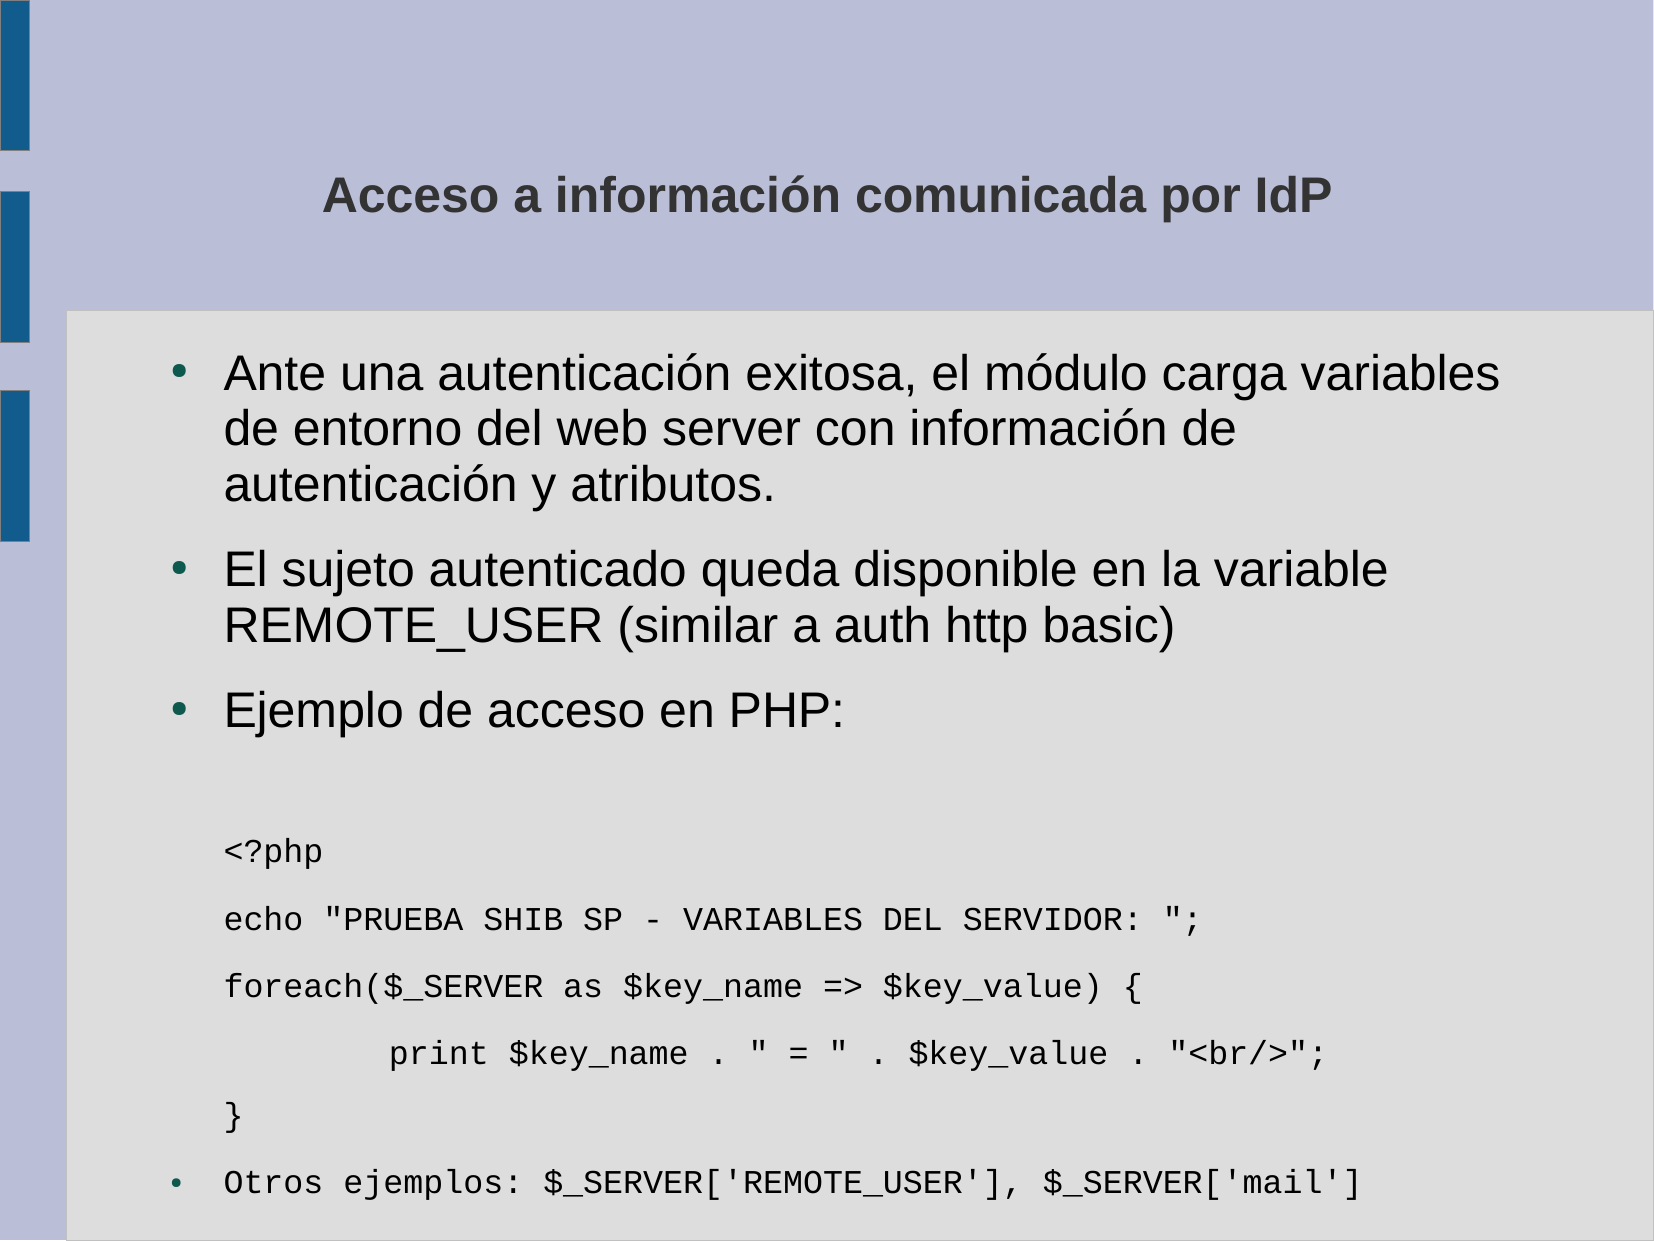

# Acceso a información comunicada por IdP
Ante una autenticación exitosa, el módulo carga variables de entorno del web server con información de autenticación y atributos.
El sujeto autenticado queda disponible en la variable REMOTE_USER (similar a auth http basic)
Ejemplo de acceso en PHP:
<?php
echo "PRUEBA SHIB SP - VARIABLES DEL SERVIDOR: ";
foreach($_SERVER as $key_name => $key_value) {
print $key_name . " = " . $key_value . "<br/>";
}
Otros ejemplos: $_SERVER['REMOTE_USER'], $_SERVER['mail']